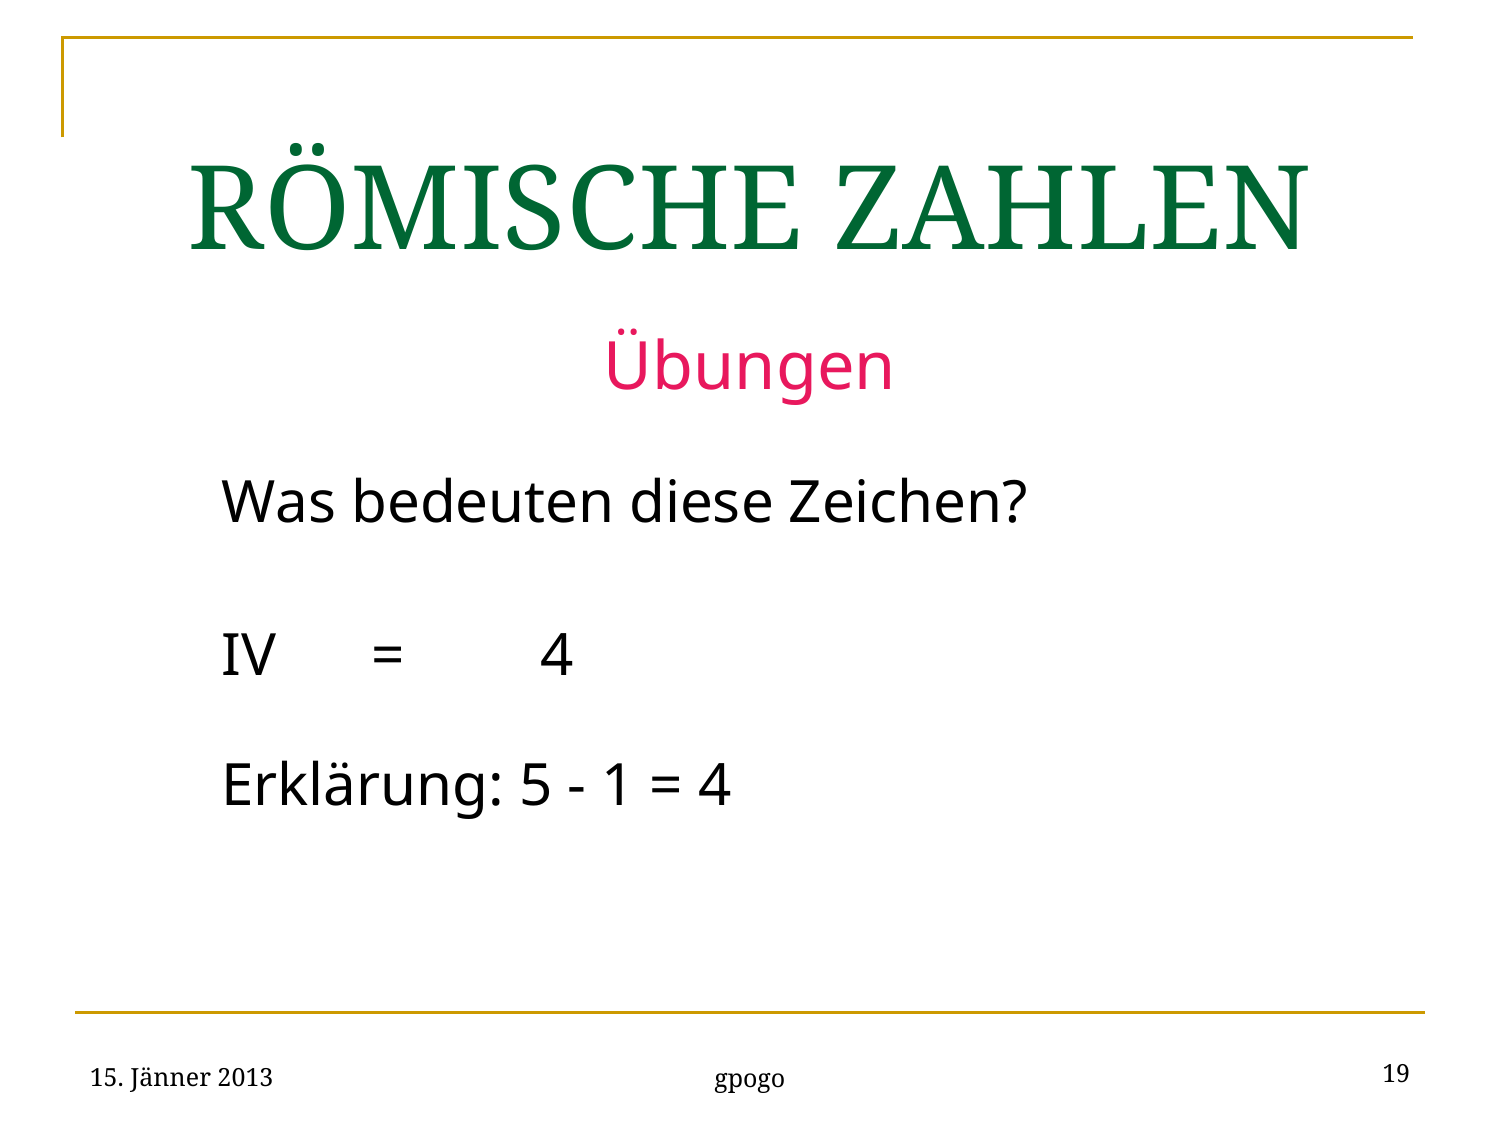

# RÖMISCHE ZAHLEN
Übungen
Was bedeuten diese Zeichen?
IV	=
4
Erklärung: 5 - 1 = 4
15. Jänner 2013
gpogo